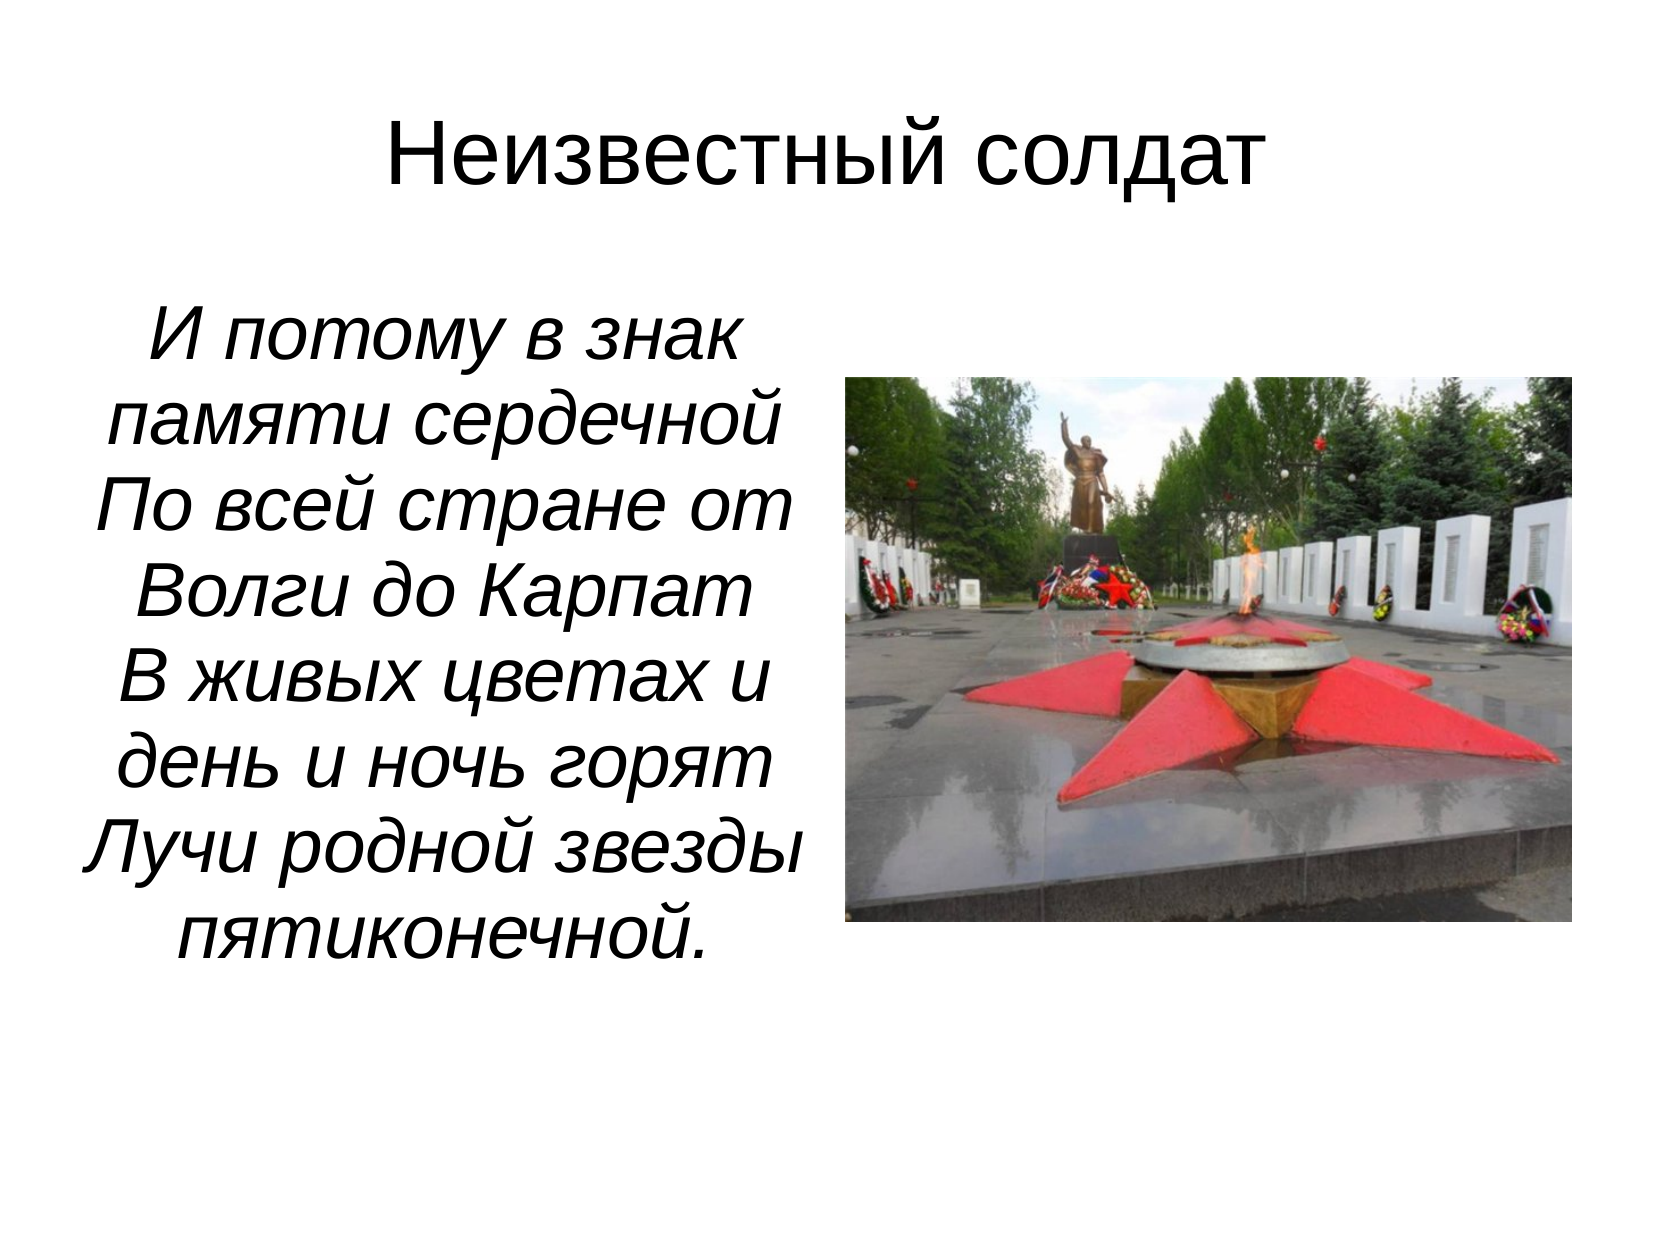

Неизвестный солдат
# И потому в знак памяти сердечной По всей стране от Волги до Карпат В живых цветах и день и ночь горят Лучи родной звезды пятиконечной.